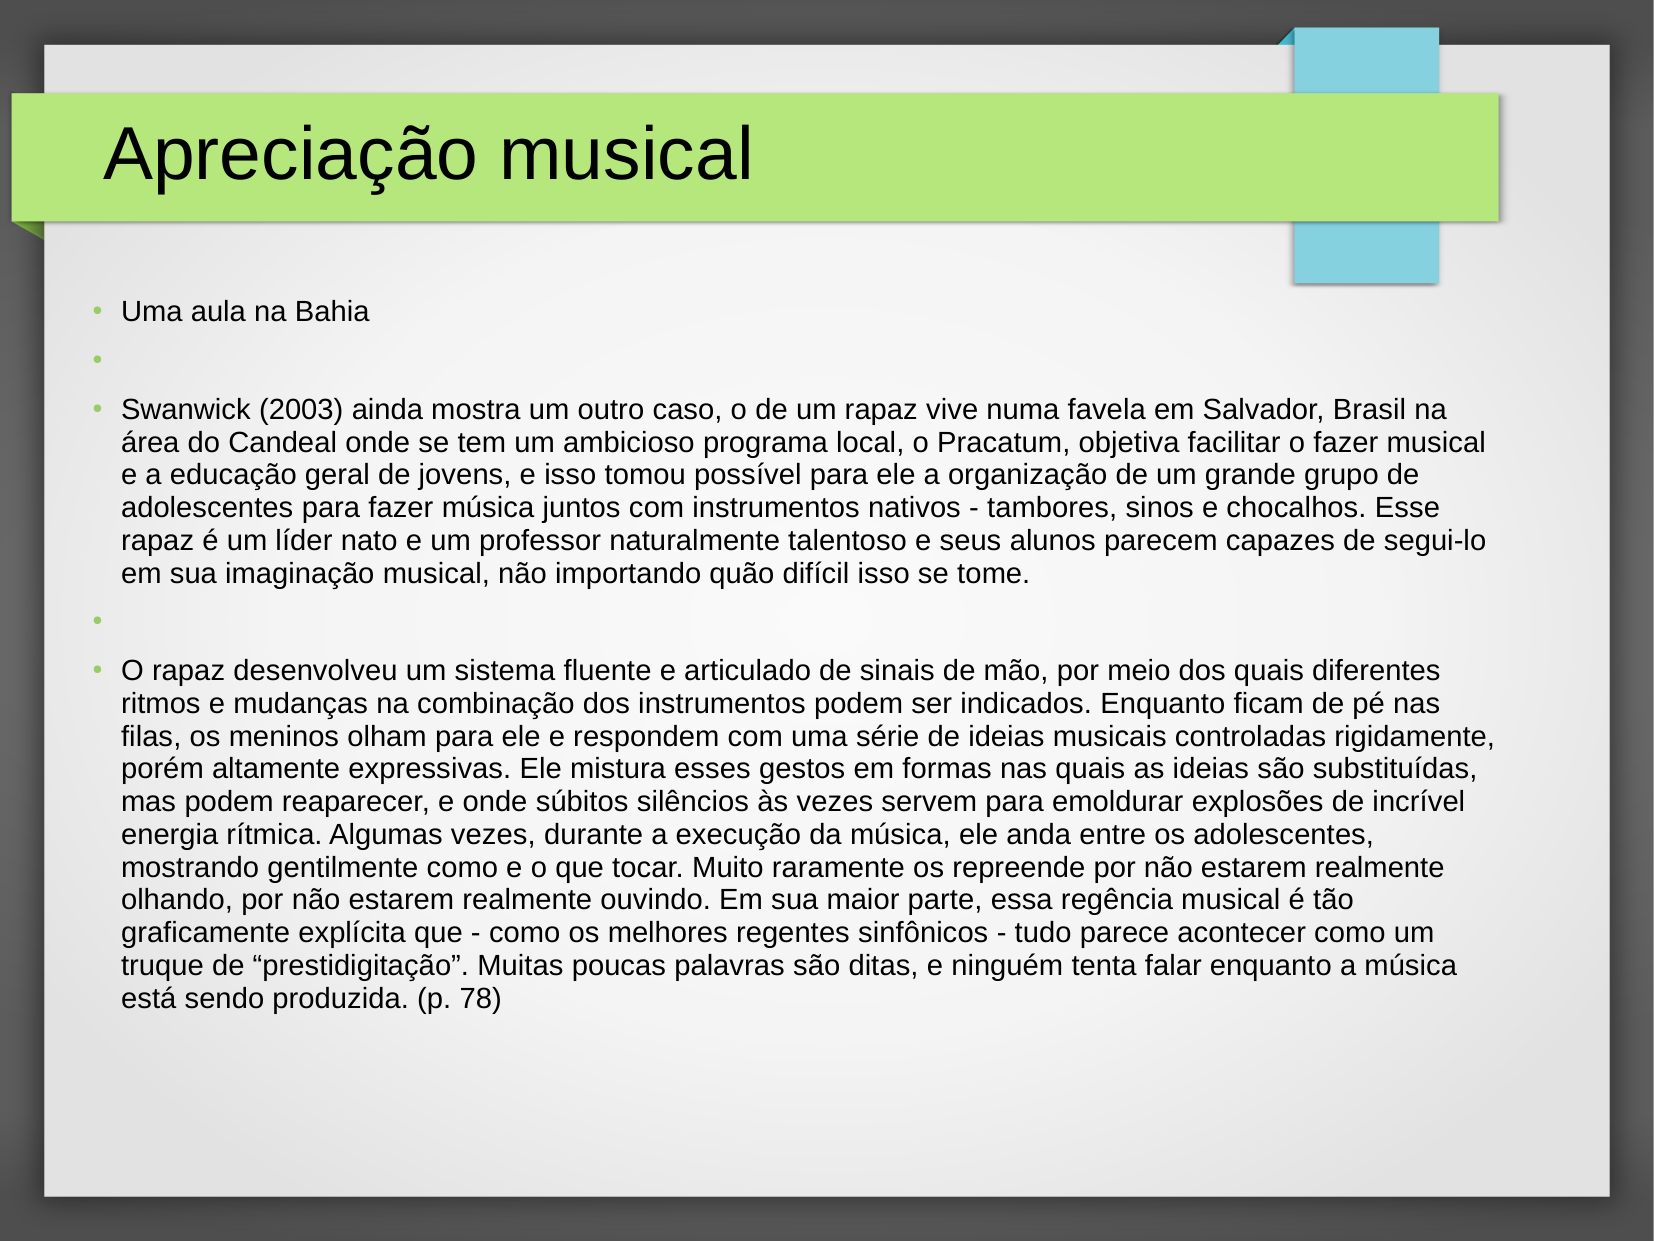

# Apreciação musical
Uma aula na Bahia
Swanwick (2003) ainda mostra um outro caso, o de um rapaz vive numa favela em Salvador, Brasil na área do Candeal onde se tem um ambicioso programa local, o Pracatum, objetiva facilitar o fazer musical e a educação geral de jovens, e isso tomou possível para ele a organização de um grande grupo de adolescentes para fazer música juntos com instrumentos nativos - tambores, sinos e chocalhos. Esse rapaz é um líder nato e um professor naturalmente talentoso e seus alunos parecem capazes de segui-lo em sua imaginação musical, não importando quão difícil isso se tome.
O rapaz desenvolveu um sistema fluente e articulado de sinais de mão, por meio dos quais diferentes ritmos e mudanças na combinação dos instrumentos podem ser indicados. Enquanto ficam de pé nas filas, os meninos olham para ele e respondem com uma série de ideias musicais controladas rigidamente, porém altamente expressivas. Ele mistura esses gestos em formas nas quais as ideias são substituídas, mas podem reaparecer, e onde súbitos silêncios às vezes servem para emoldurar explosões de incrível energia rítmica. Algumas vezes, durante a execução da música, ele anda entre os adolescentes, mostrando gentilmente como e o que tocar. Muito raramente os repreende por não estarem realmente olhando, por não estarem realmente ouvindo. Em sua maior parte, essa regência musical é tão graficamente explícita que - como os melhores regentes sinfônicos - tudo parece acontecer como um truque de “prestidigitação”. Muitas poucas palavras são ditas, e ninguém tenta falar enquanto a música está sendo produzida. (p. 78)